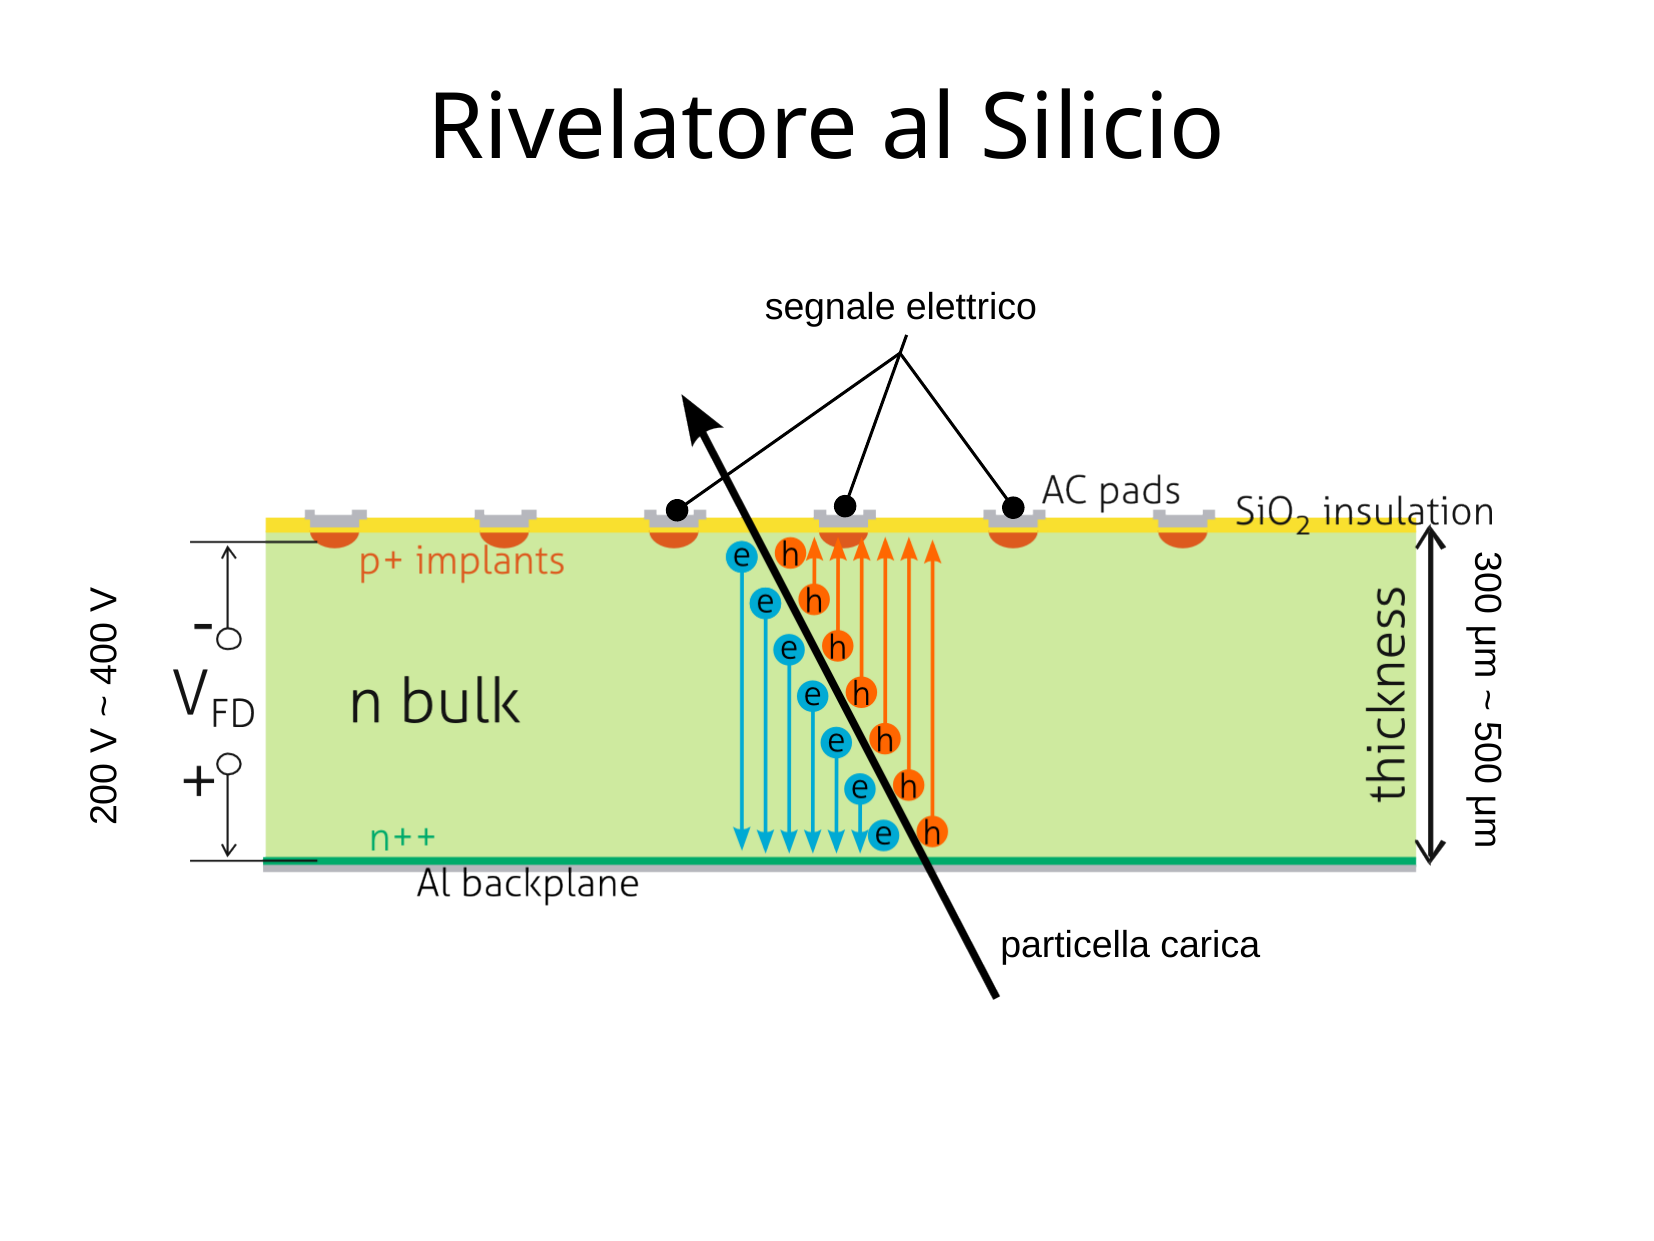

# Rivelatore al Silicio
segnale elettrico
300 μm ~ 500 μm
200 V ~ 400 V
particella carica